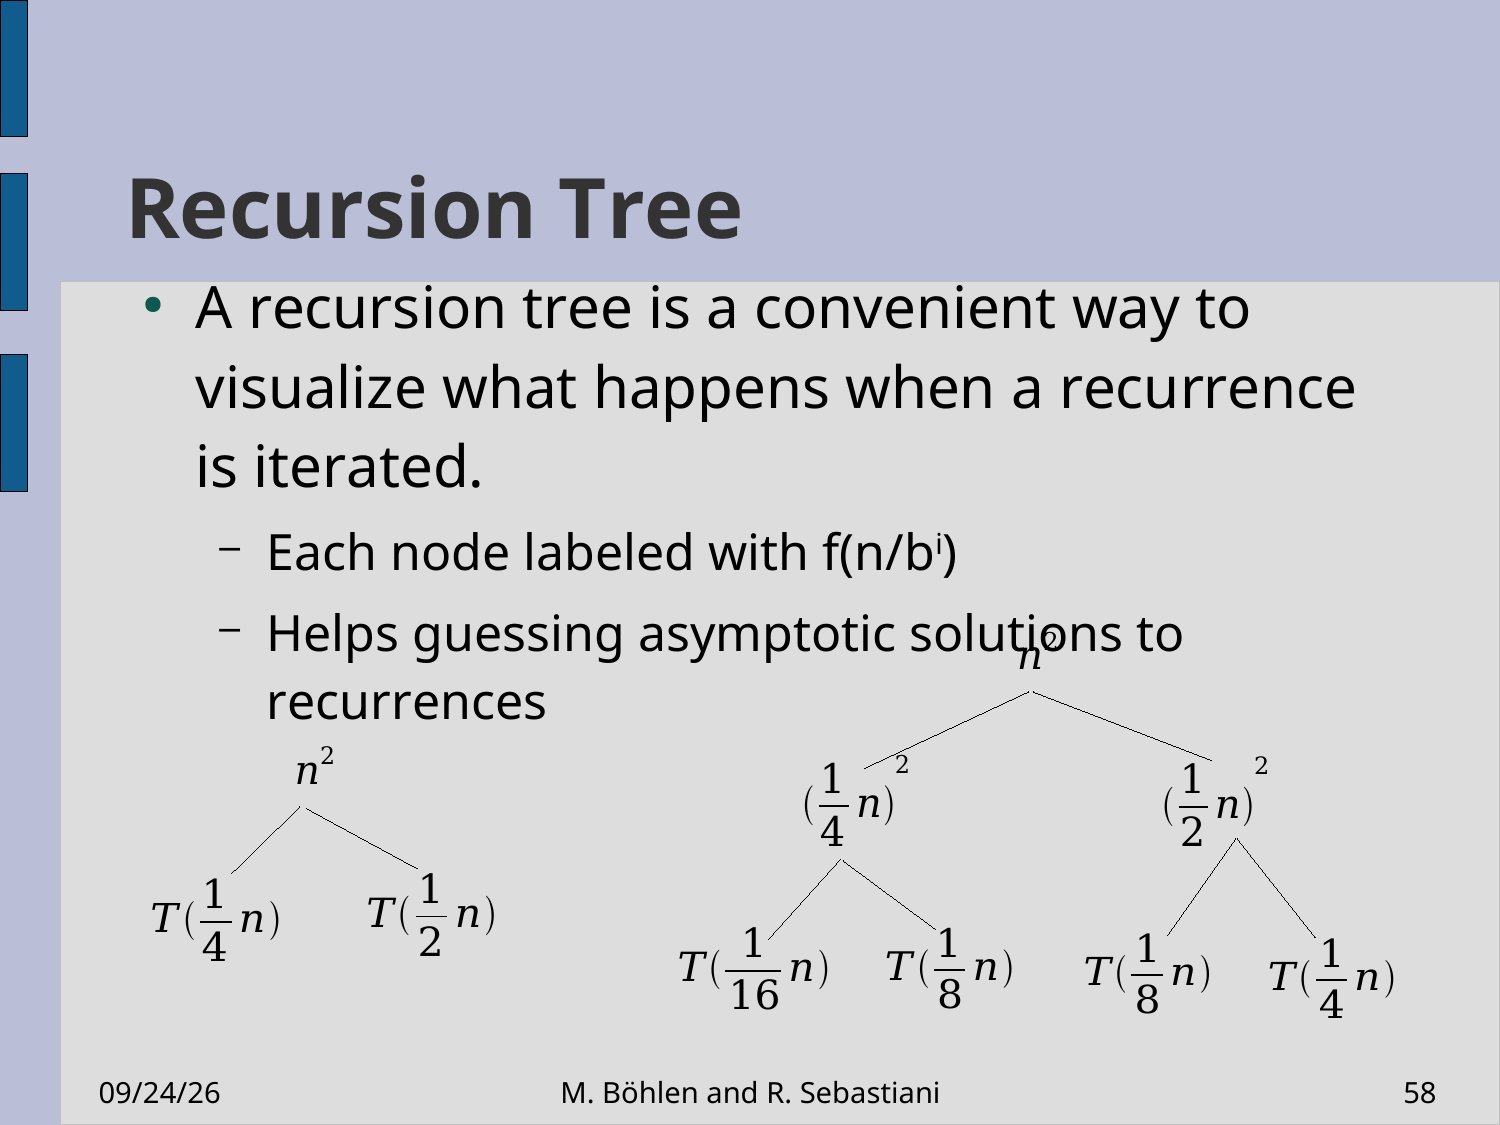

# Recursion Tree
A recursion tree is a convenient way to visualize what happens when a recurrence is iterated.
Each node labeled with f(n/bi)
Helps guessing asymptotic solutions to recurrences
M. Böhlen and R. Sebastiani
58